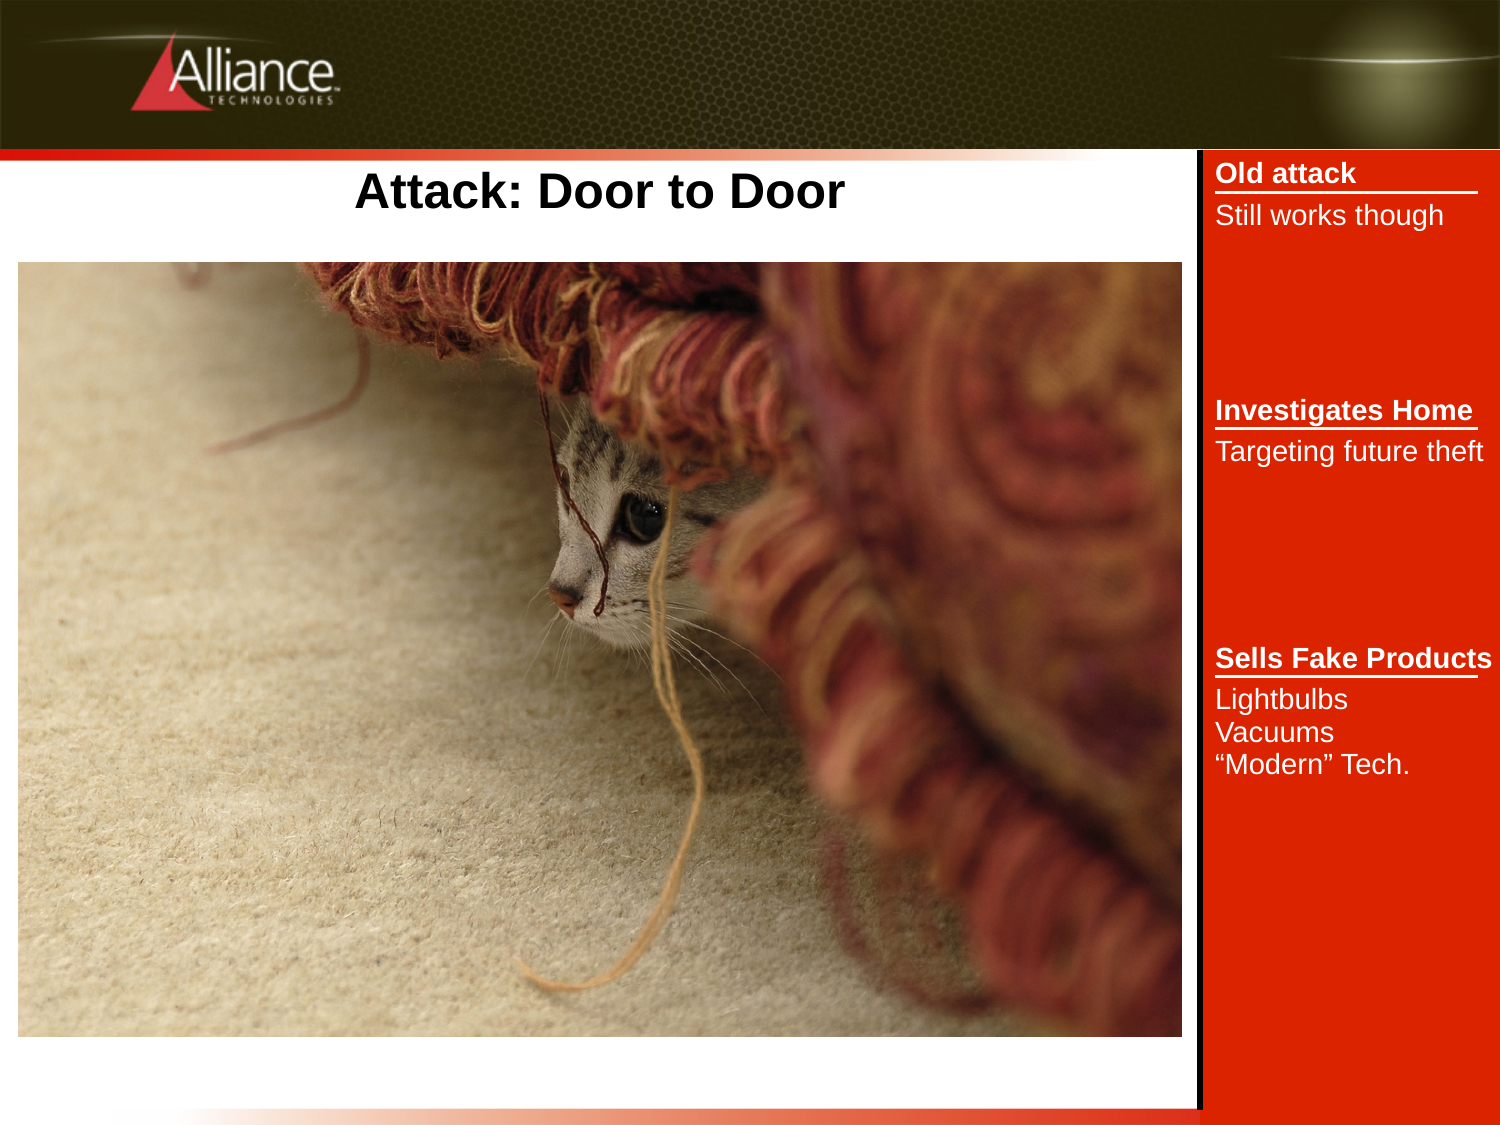

Old attack
Attack: Door to Door
Still works though
Investigates Home
Targeting future theft
Sells Fake Products
Lightbulbs
Vacuums
“Modern” Tech.